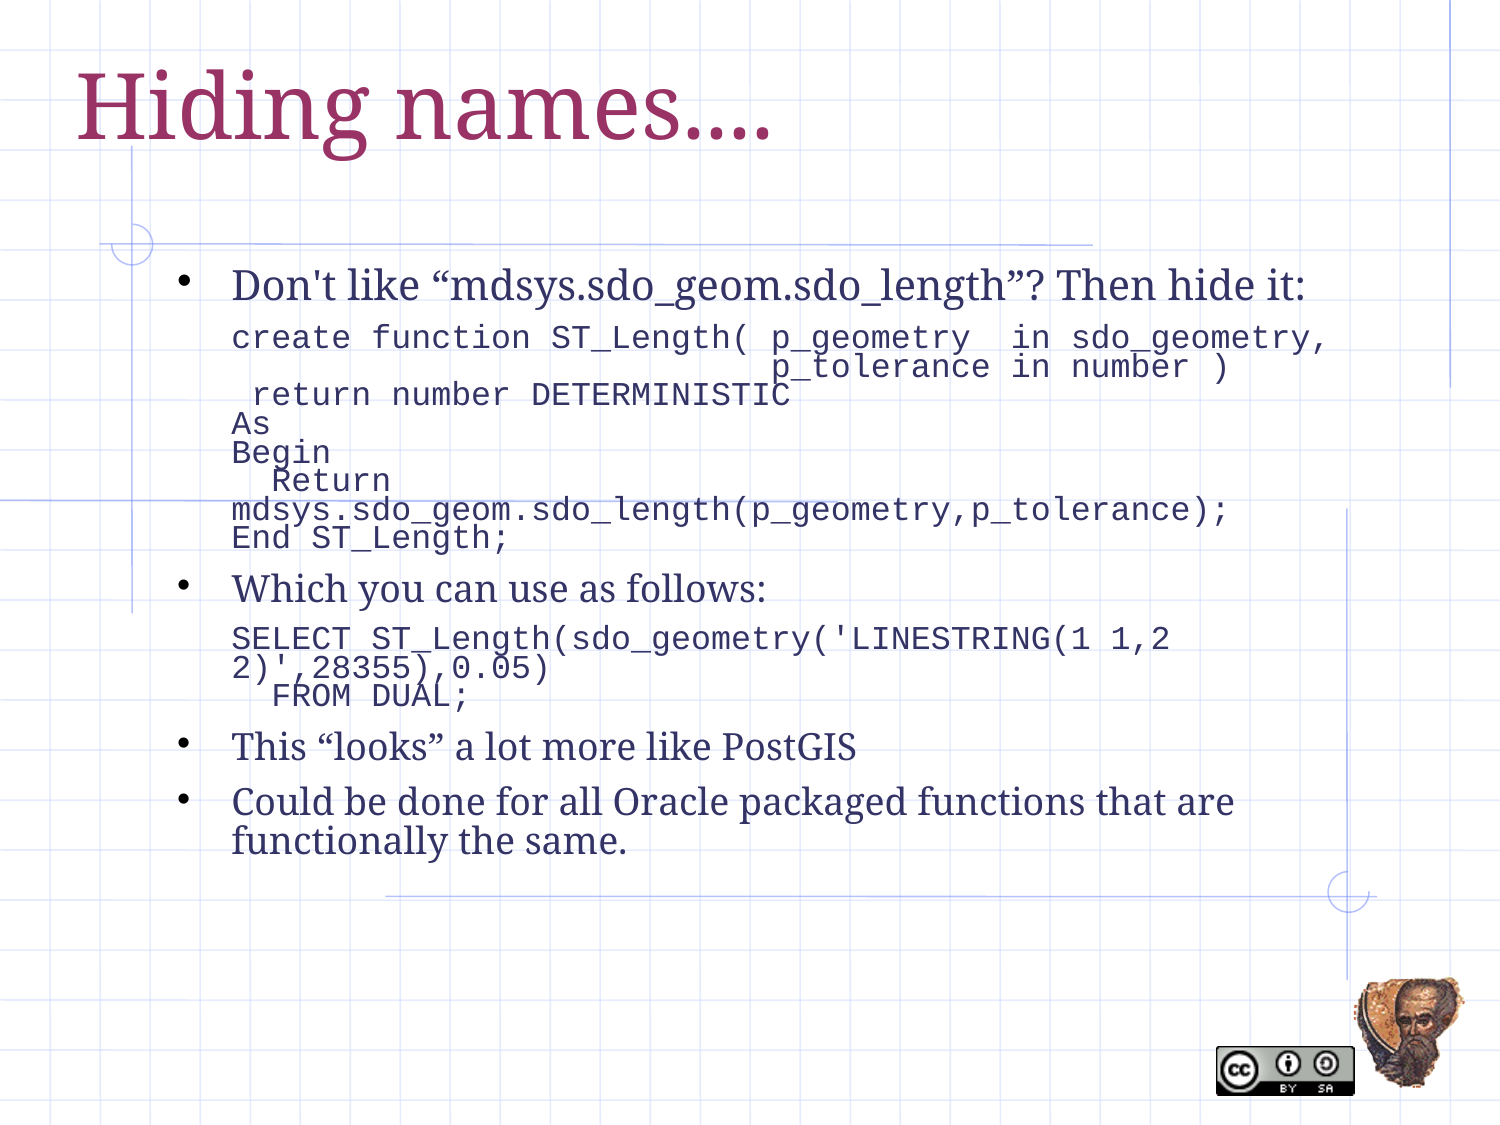

# Hiding names....
Don't like “mdsys.sdo_geom.sdo_length”? Then hide it:
create function ST_Length( p_geometry in sdo_geometry,
 p_tolerance in number )
 return number DETERMINISTIC
As
Begin
 Return mdsys.sdo_geom.sdo_length(p_geometry,p_tolerance);
End ST_Length;
Which you can use as follows:
SELECT ST_Length(sdo_geometry('LINESTRING(1 1,2 2)',28355),0.05)
 FROM DUAL;
This “looks” a lot more like PostGIS
Could be done for all Oracle packaged functions that are functionally the same.